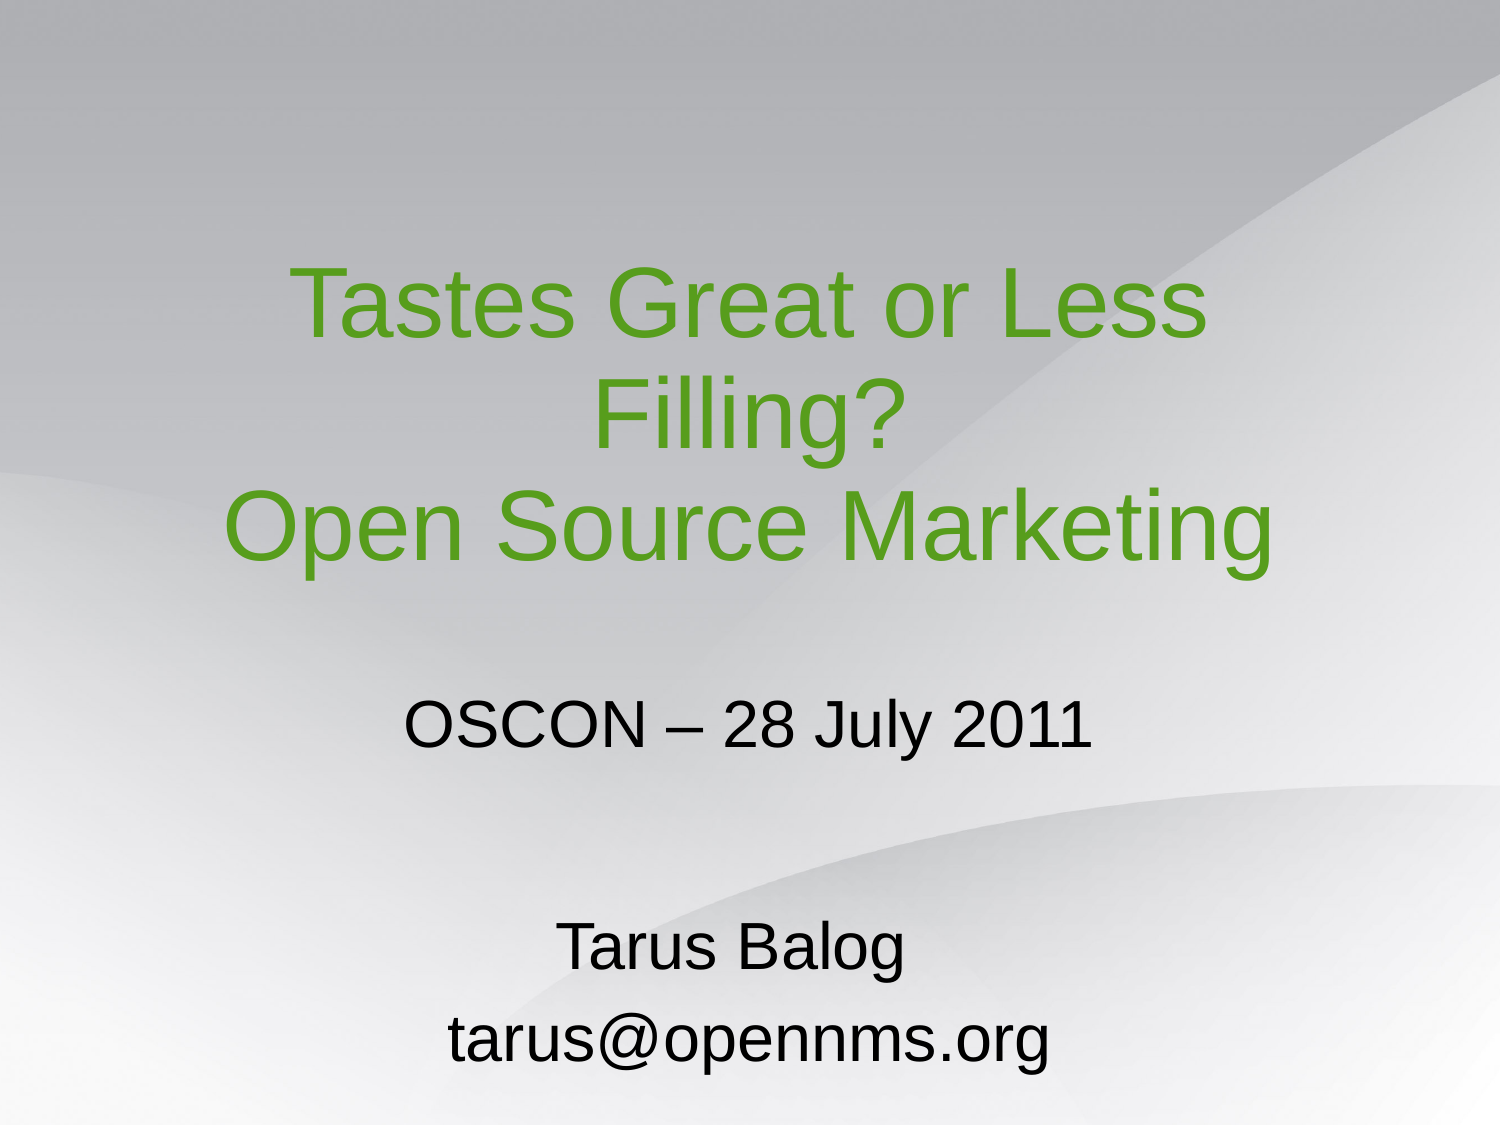

# Tastes Great or Less Filling? Open Source Marketing OSCON – 28 July 2011
Tarus Balog
 tarus@opennms.org